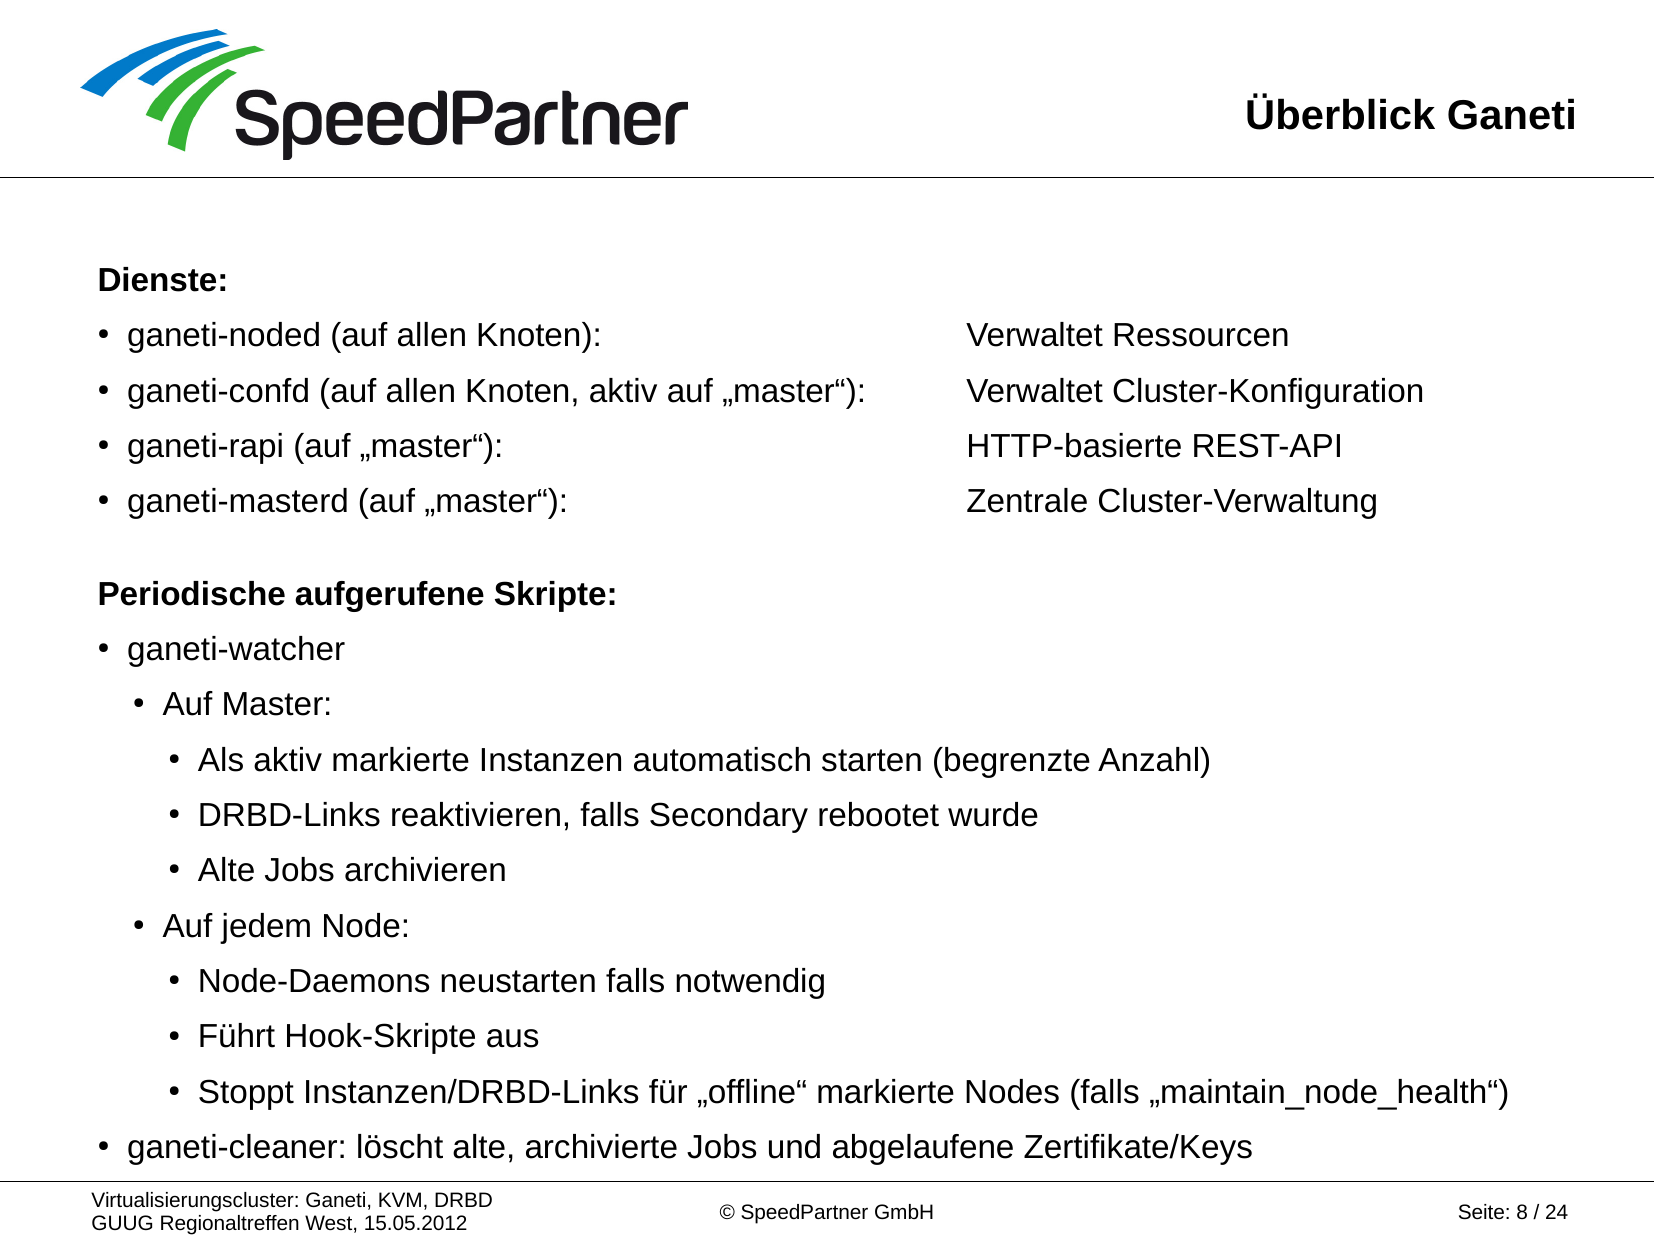

# Überblick Ganeti
Dienste:
ganeti-noded (auf allen Knoten):	Verwaltet Ressourcen
ganeti-confd (auf allen Knoten, aktiv auf „master“):	Verwaltet Cluster-Konfiguration
ganeti-rapi (auf „master“):	HTTP-basierte REST-API
ganeti-masterd (auf „master“):	Zentrale Cluster-Verwaltung
Periodische aufgerufene Skripte:
ganeti-watcher
Auf Master:
Als aktiv markierte Instanzen automatisch starten (begrenzte Anzahl)
DRBD-Links reaktivieren, falls Secondary rebootet wurde
Alte Jobs archivieren
Auf jedem Node:
Node-Daemons neustarten falls notwendig
Führt Hook-Skripte aus
Stoppt Instanzen/DRBD-Links für „offline“ markierte Nodes (falls „maintain_node_health“)
ganeti-cleaner: löscht alte, archivierte Jobs und abgelaufene Zertifikate/Keys